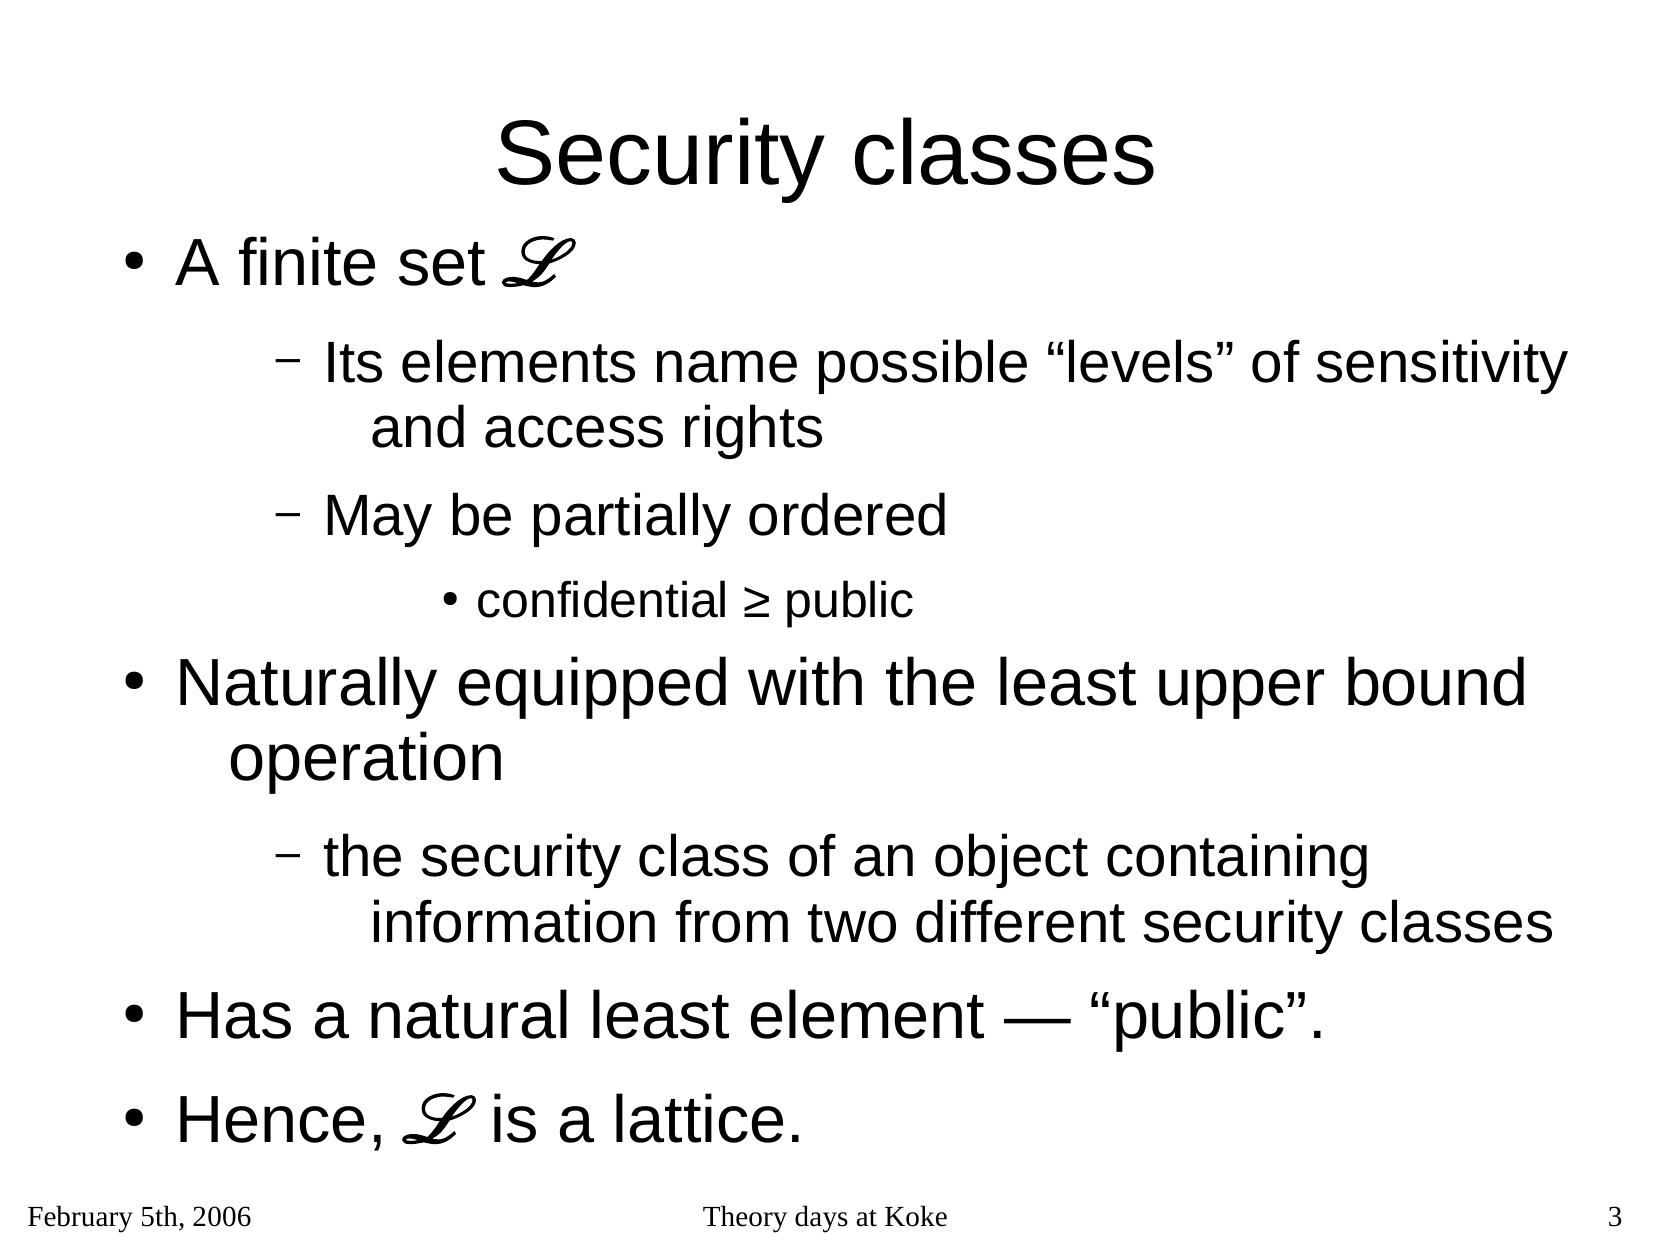

# Security classes
A finite set ℒ
Its elements name possible “levels” of sensitivity and access rights
May be partially ordered
confidential ≥ public
Naturally equipped with the least upper bound operation
the security class of an object containing information from two different security classes
Has a natural least element — “public”.
Hence, ℒ is a lattice.
February 5th, 2006
Theory days at Koke
3